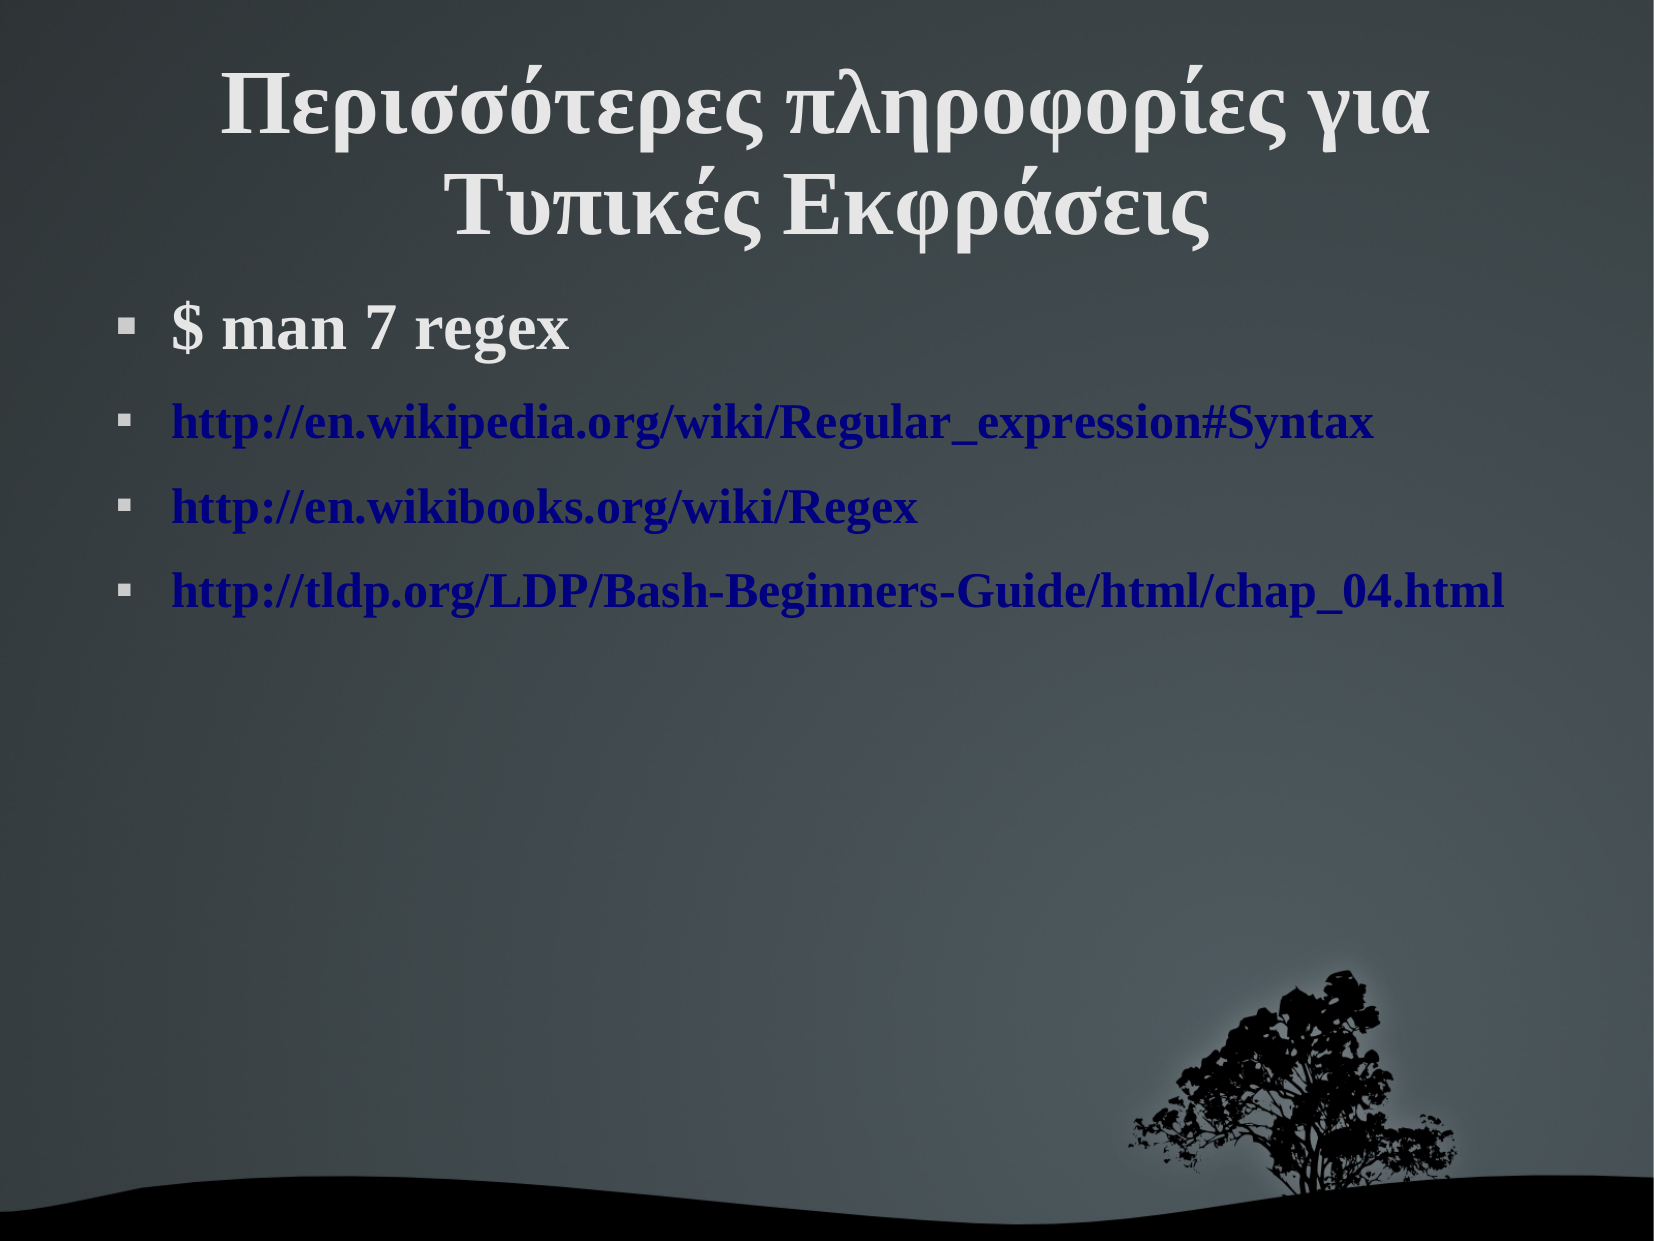

# Περισσότερες πληροφορίες για Τυπικές Εκφράσεις
$ man 7 regex
http://en.wikipedia.org/wiki/Regular_expression#Syntax
http://en.wikibooks.org/wiki/Regex
http://tldp.org/LDP/Bash-Beginners-Guide/html/chap_04.html